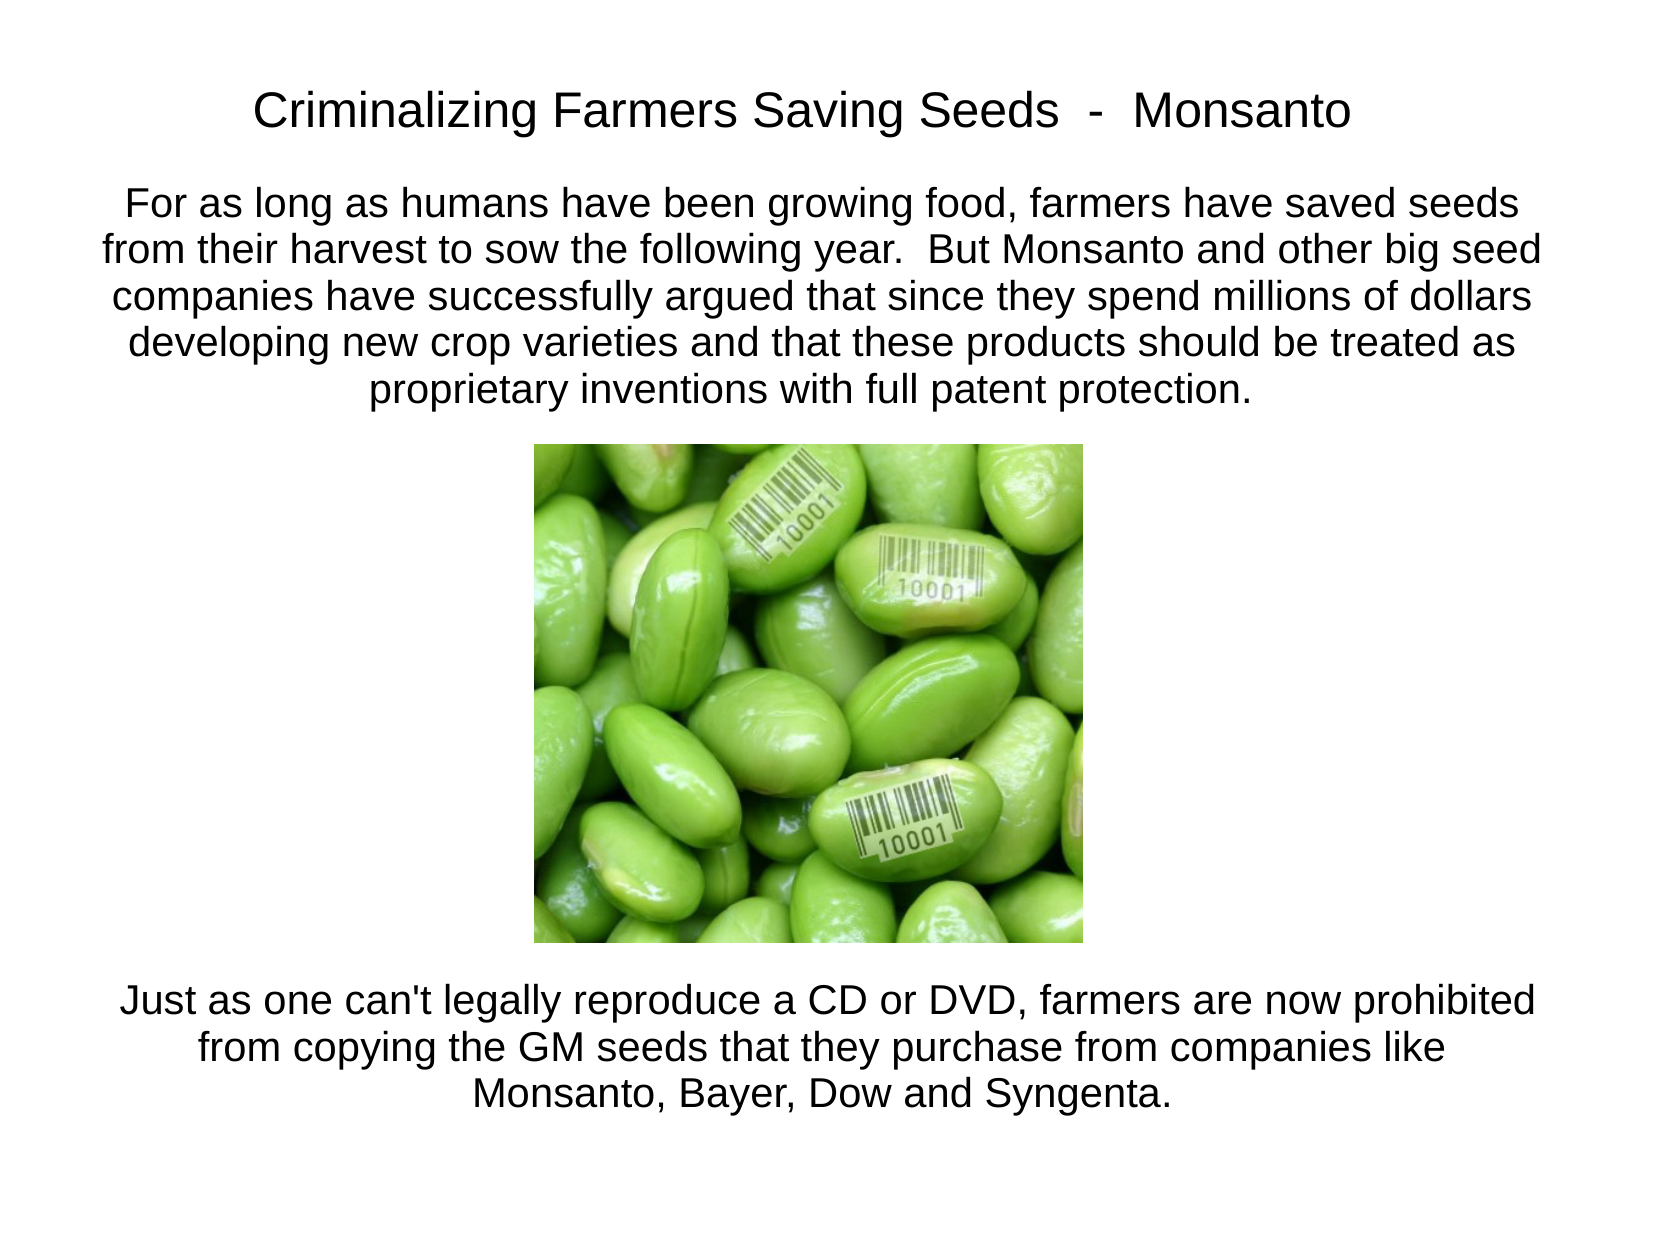

Criminalizing Farmers Saving Seeds - Monsanto
For as long as humans have been growing food, farmers have saved seeds from their harvest to sow the following year. But Monsanto and other big seed companies have successfully argued that since they spend millions of dollars developing new crop varieties and that these products should be treated as proprietary inventions with full patent protection.
 Just as one can't legally reproduce a CD or DVD, farmers are now prohibited from copying the GM seeds that they purchase from companies like Monsanto, Bayer, Dow and Syngenta.